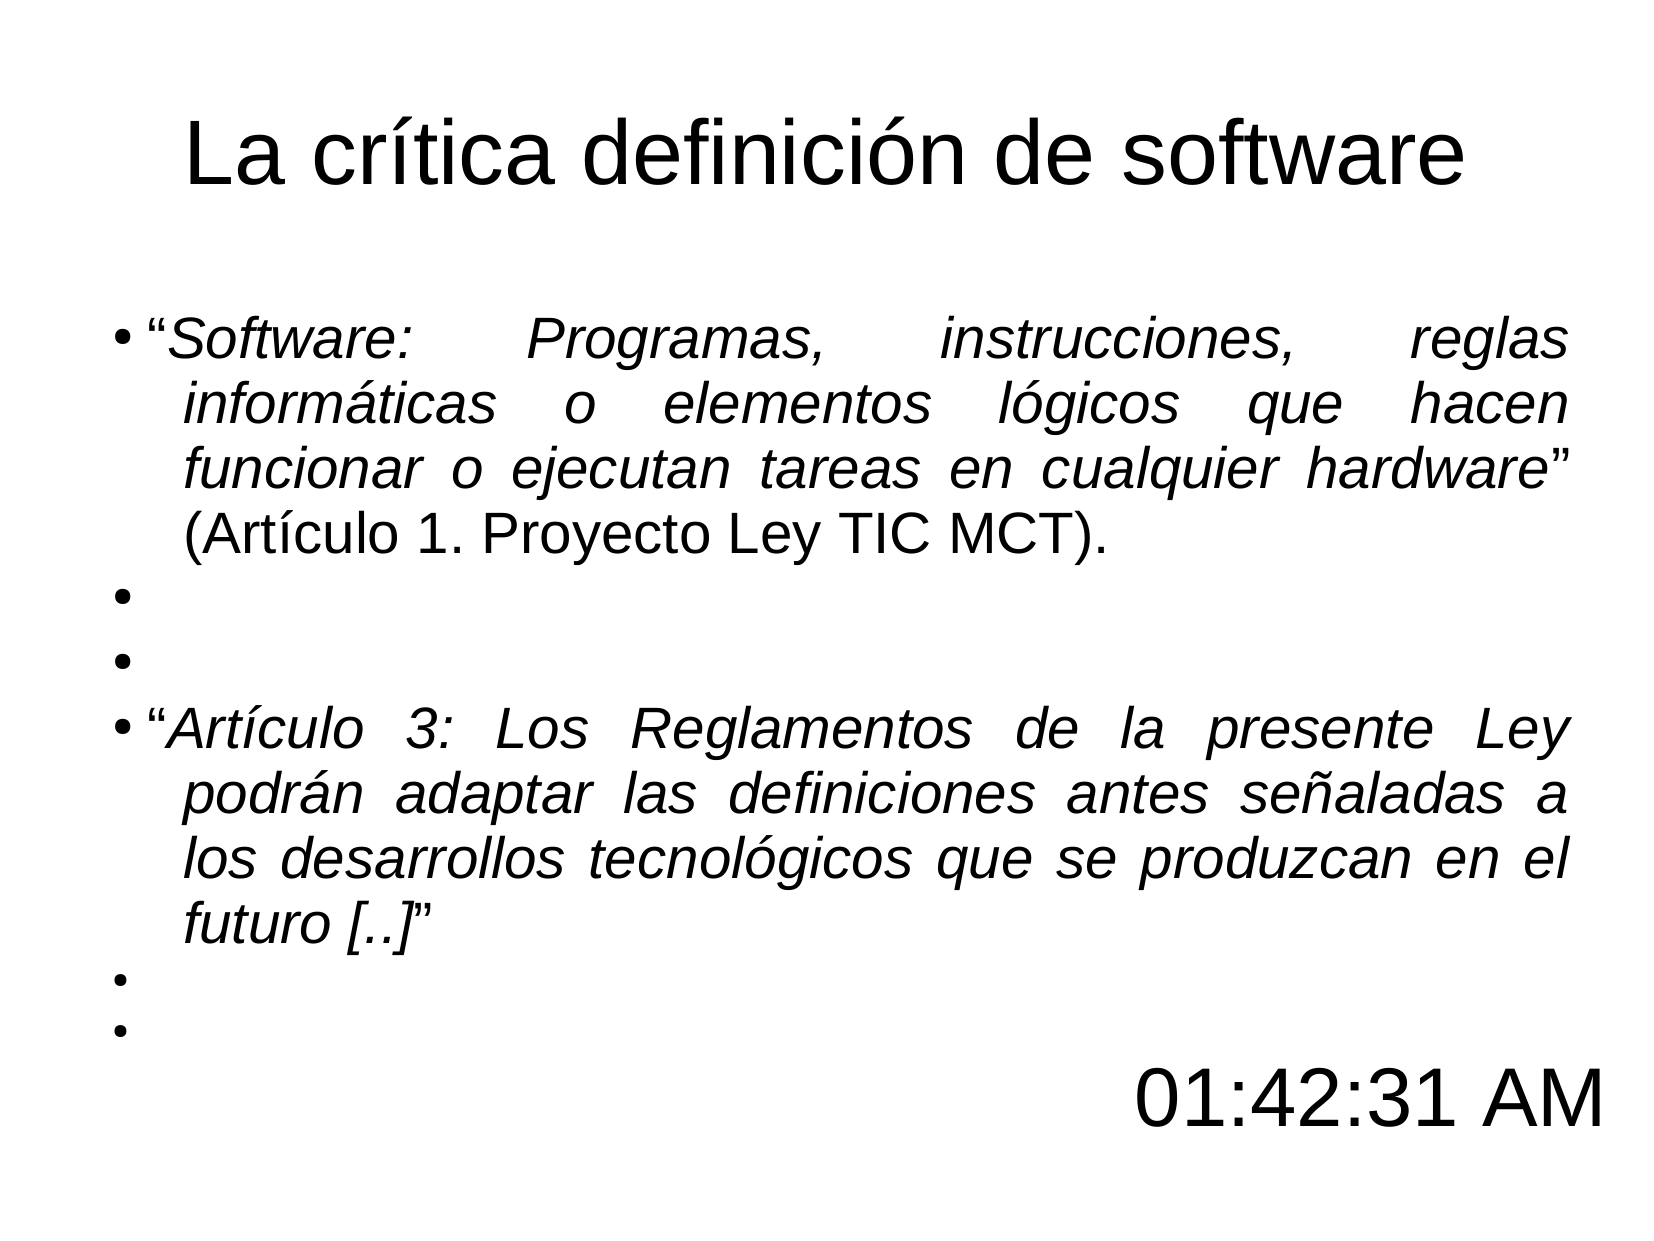

# La crítica definición de software
“Software: Programas, instrucciones, reglas informáticas o elementos lógicos que hacen funcionar o ejecutan tareas en cualquier hardware” (Artículo 1. Proyecto Ley TIC MCT).
“Artículo 3: Los Reglamentos de la presente Ley podrán adaptar las definiciones antes señaladas a los desarrollos tecnológicos que se produzcan en el futuro [..]”
03:12:32 AM